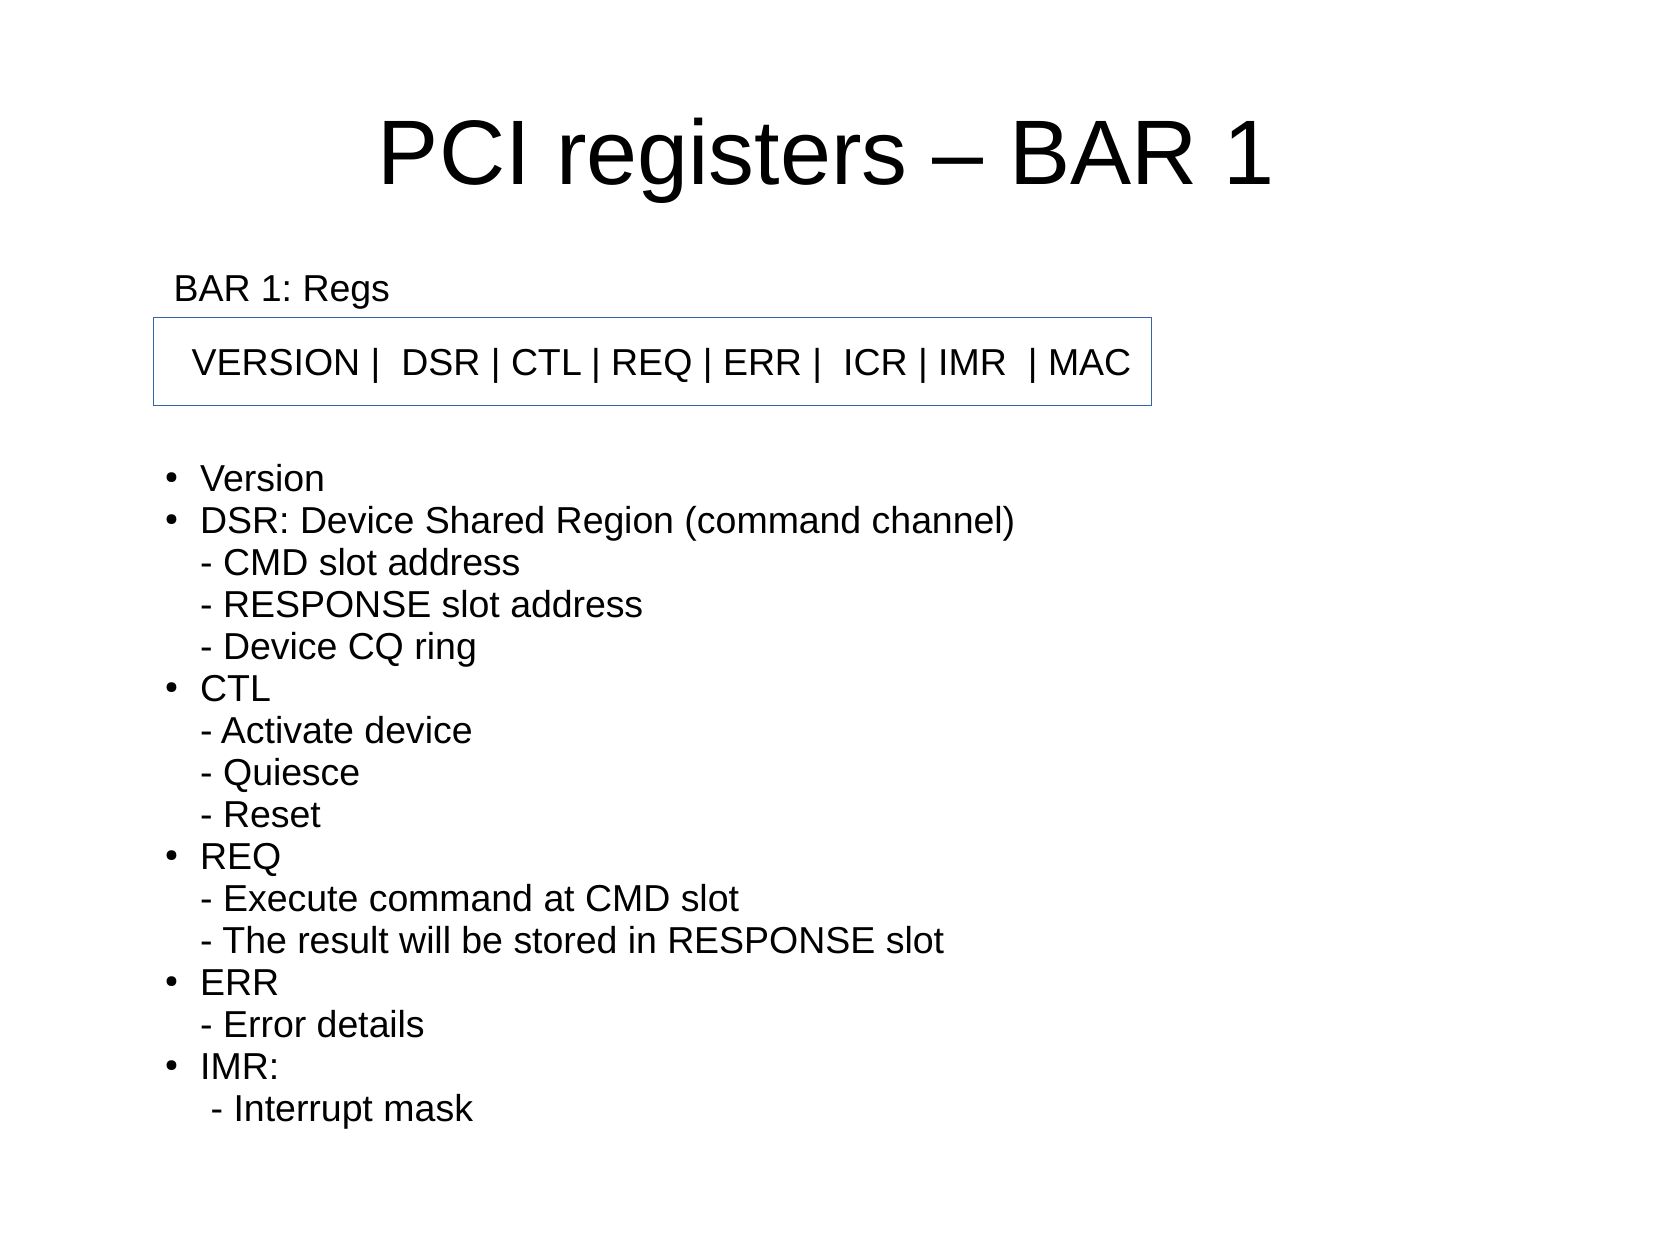

# PCI registers – BAR 1
BAR 1: Regs
VERSION | DSR | CTL | REQ | ERR | ICR | IMR | MAC
Version
DSR: Device Shared Region (command channel)
- CMD slot address
- RESPONSE slot address
- Device CQ ring
CTL
- Activate device
- Quiesce
- Reset
REQ
- Execute command at CMD slot
- The result will be stored in RESPONSE slot
ERR
- Error details
IMR:
 - Interrupt mask